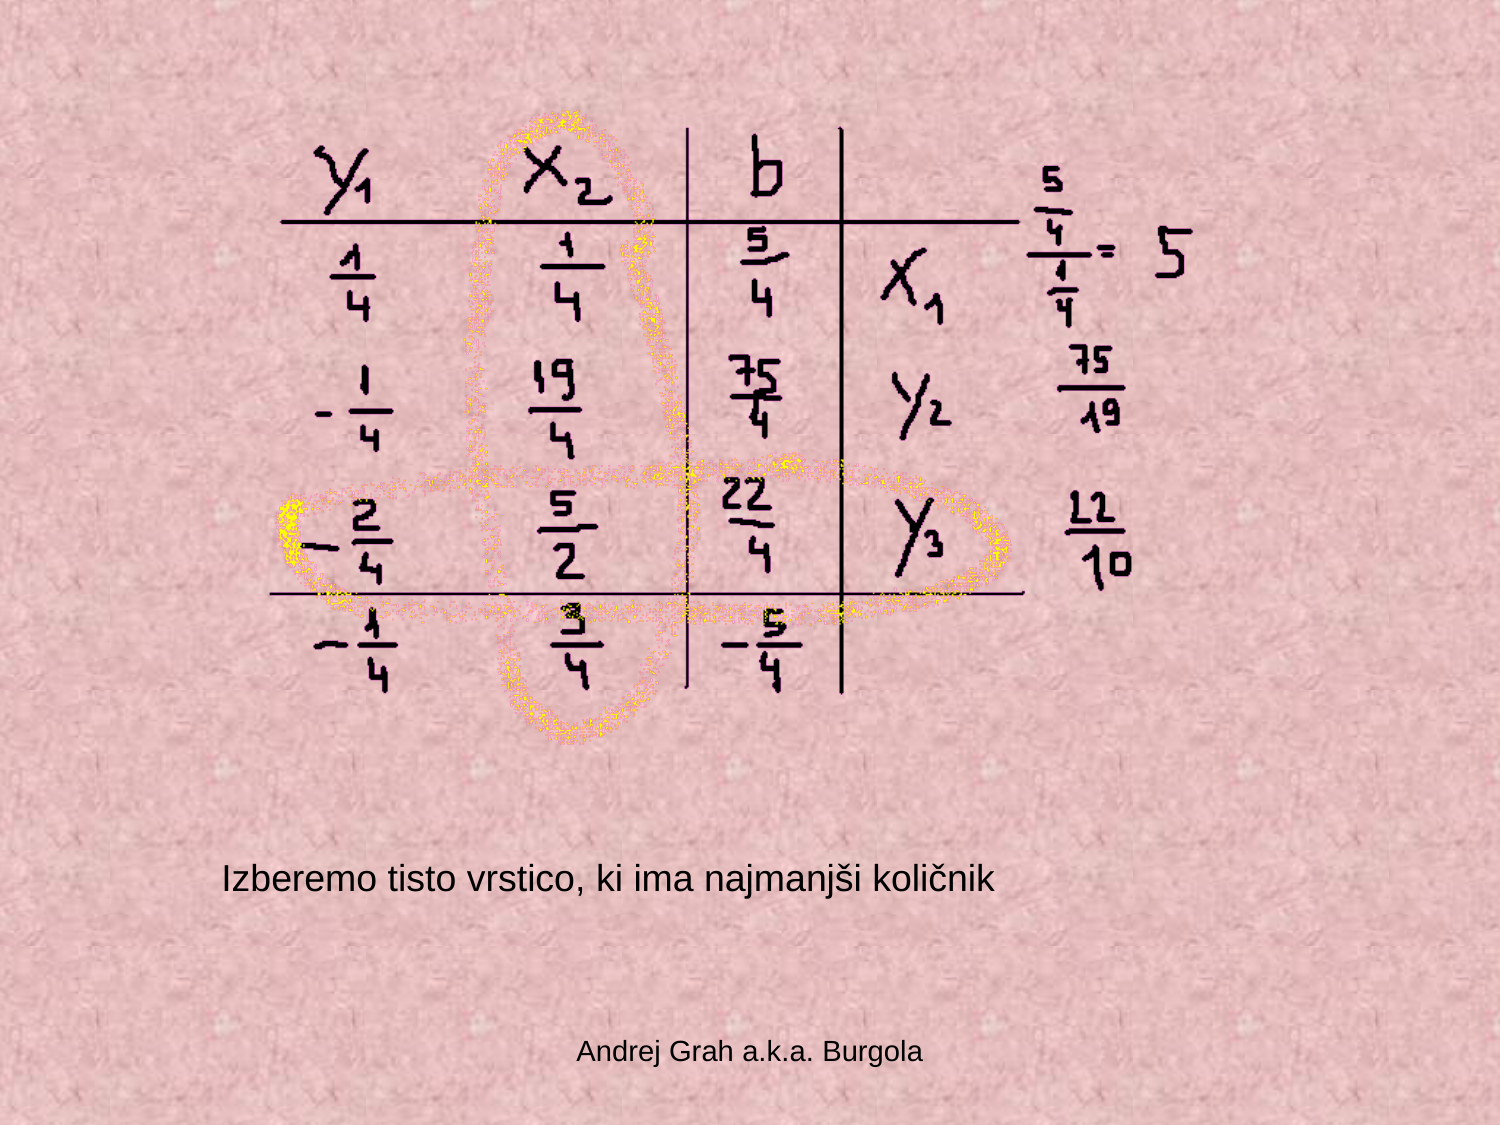

Izberemo tisto vrstico, ki ima najmanjši količnik
Andrej Grah a.k.a. Burgola